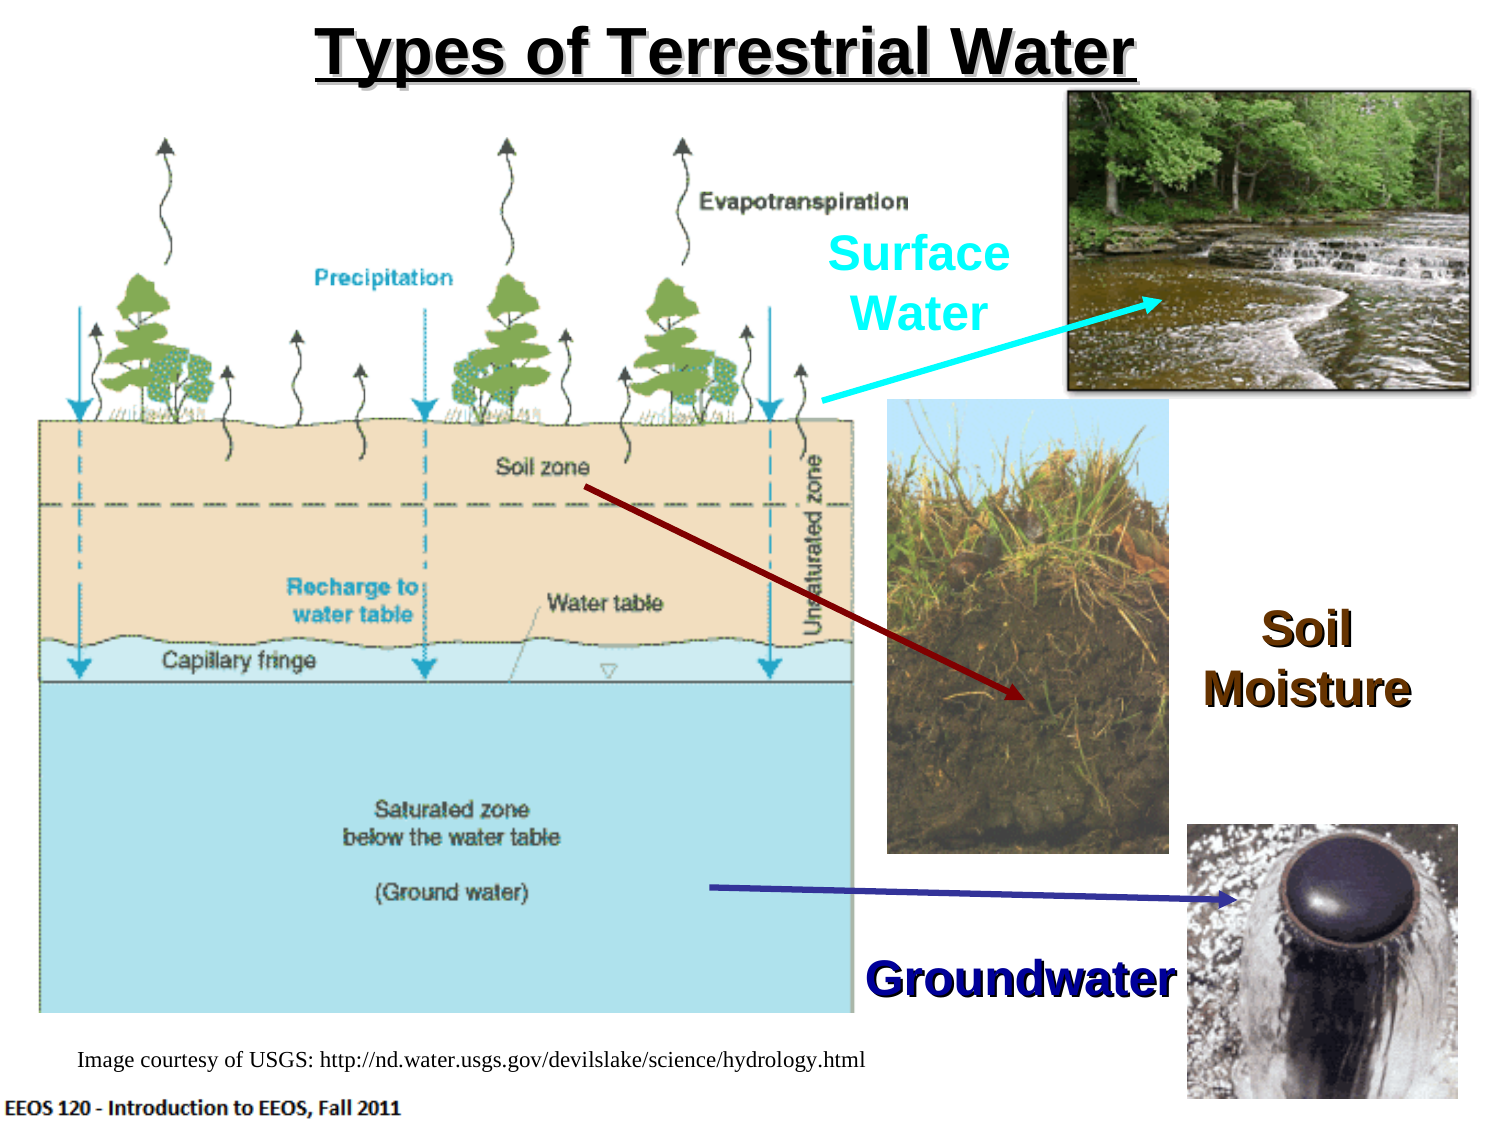

Types of Terrestrial Water
Surface
Water
Soil
Moisture
Groundwater
Image courtesy of USGS: http://nd.water.usgs.gov/devilslake/science/hydrology.html